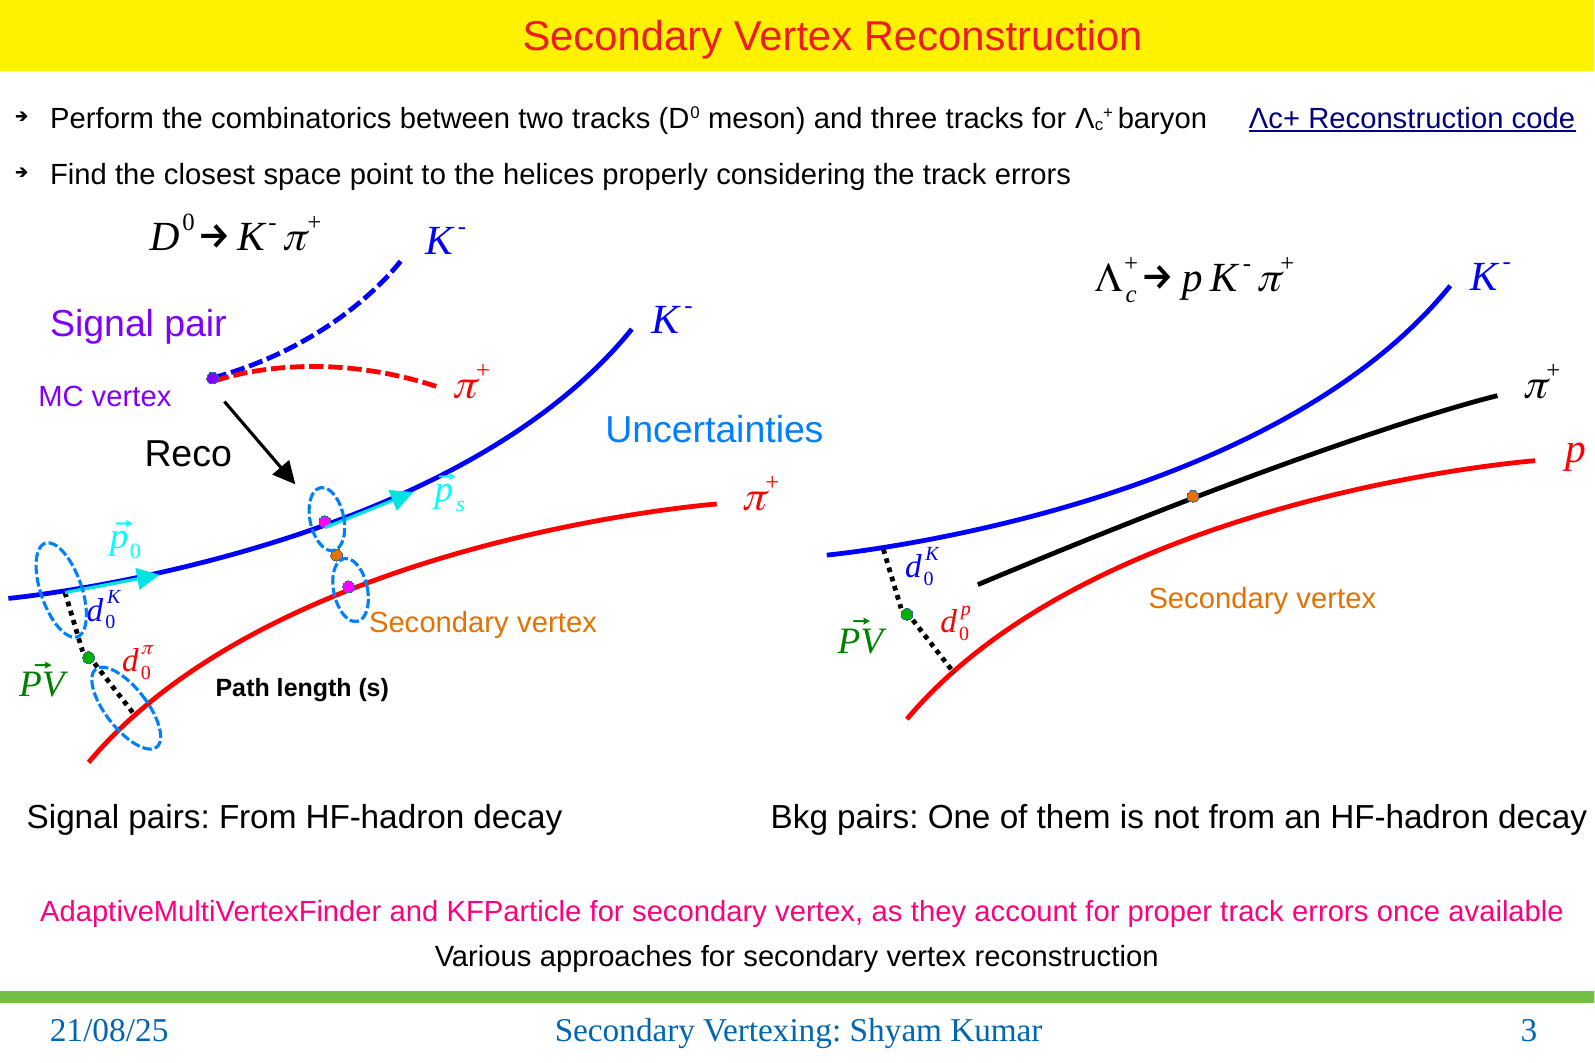

# Secondary Vertex Reconstruction
Perform the combinatorics between two tracks (D0 meson) and three tracks for Λc+ baryon
Find the closest space point to the helices properly considering the track errors
Λc+ Reconstruction code
Signal pair
MC vertex
Uncertainties
Reco
Secondary vertex
Secondary vertex
Path length (s)
Signal pairs: From HF-hadron decay
Bkg pairs: One of them is not from an HF-hadron decay
AdaptiveMultiVertexFinder and KFParticle for secondary vertex, as they account for proper track errors once available
Various approaches for secondary vertex reconstruction
21/08/25
Secondary Vertexing: Shyam Kumar
3